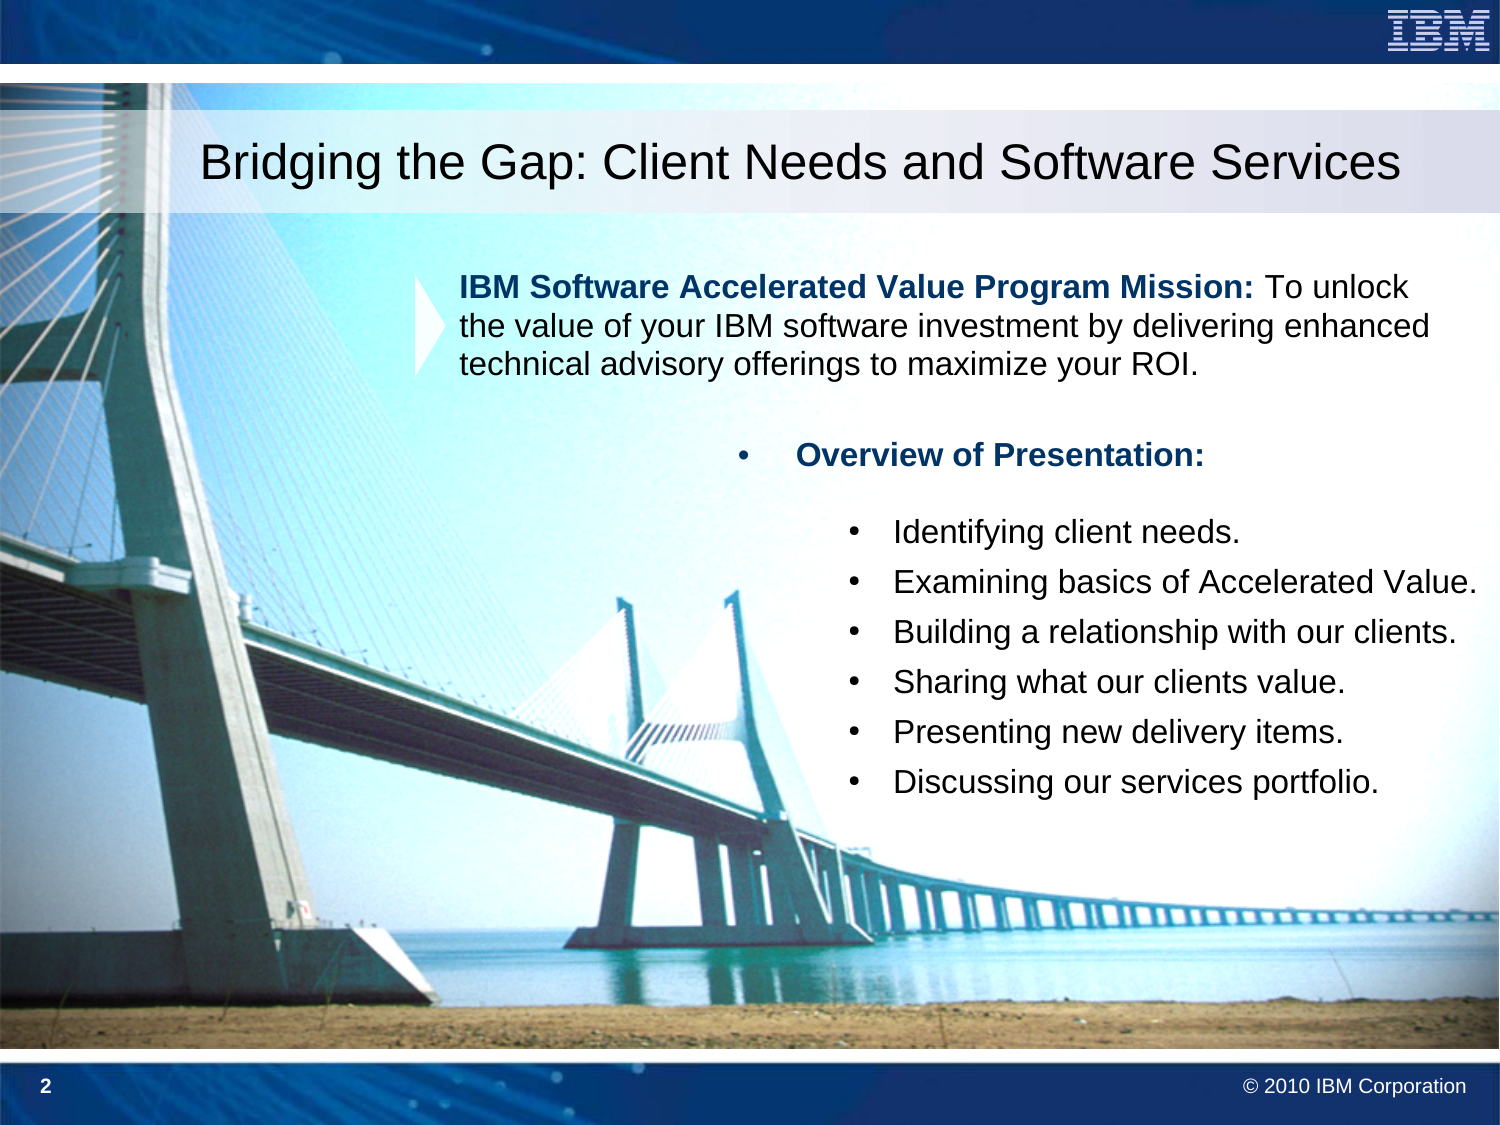

# Bridging the Gap: Client Needs and Software Services
IBM Software Accelerated Value Program Mission: To unlock the value of your IBM software investment by delivering enhanced technical advisory offerings to maximize your ROI.
 Overview of Presentation:
 Identifying client needs.
 Examining basics of Accelerated Value.
 Building a relationship with our clients.
 Sharing what our clients value.
 Presenting new delivery items.
 Discussing our services portfolio.
2